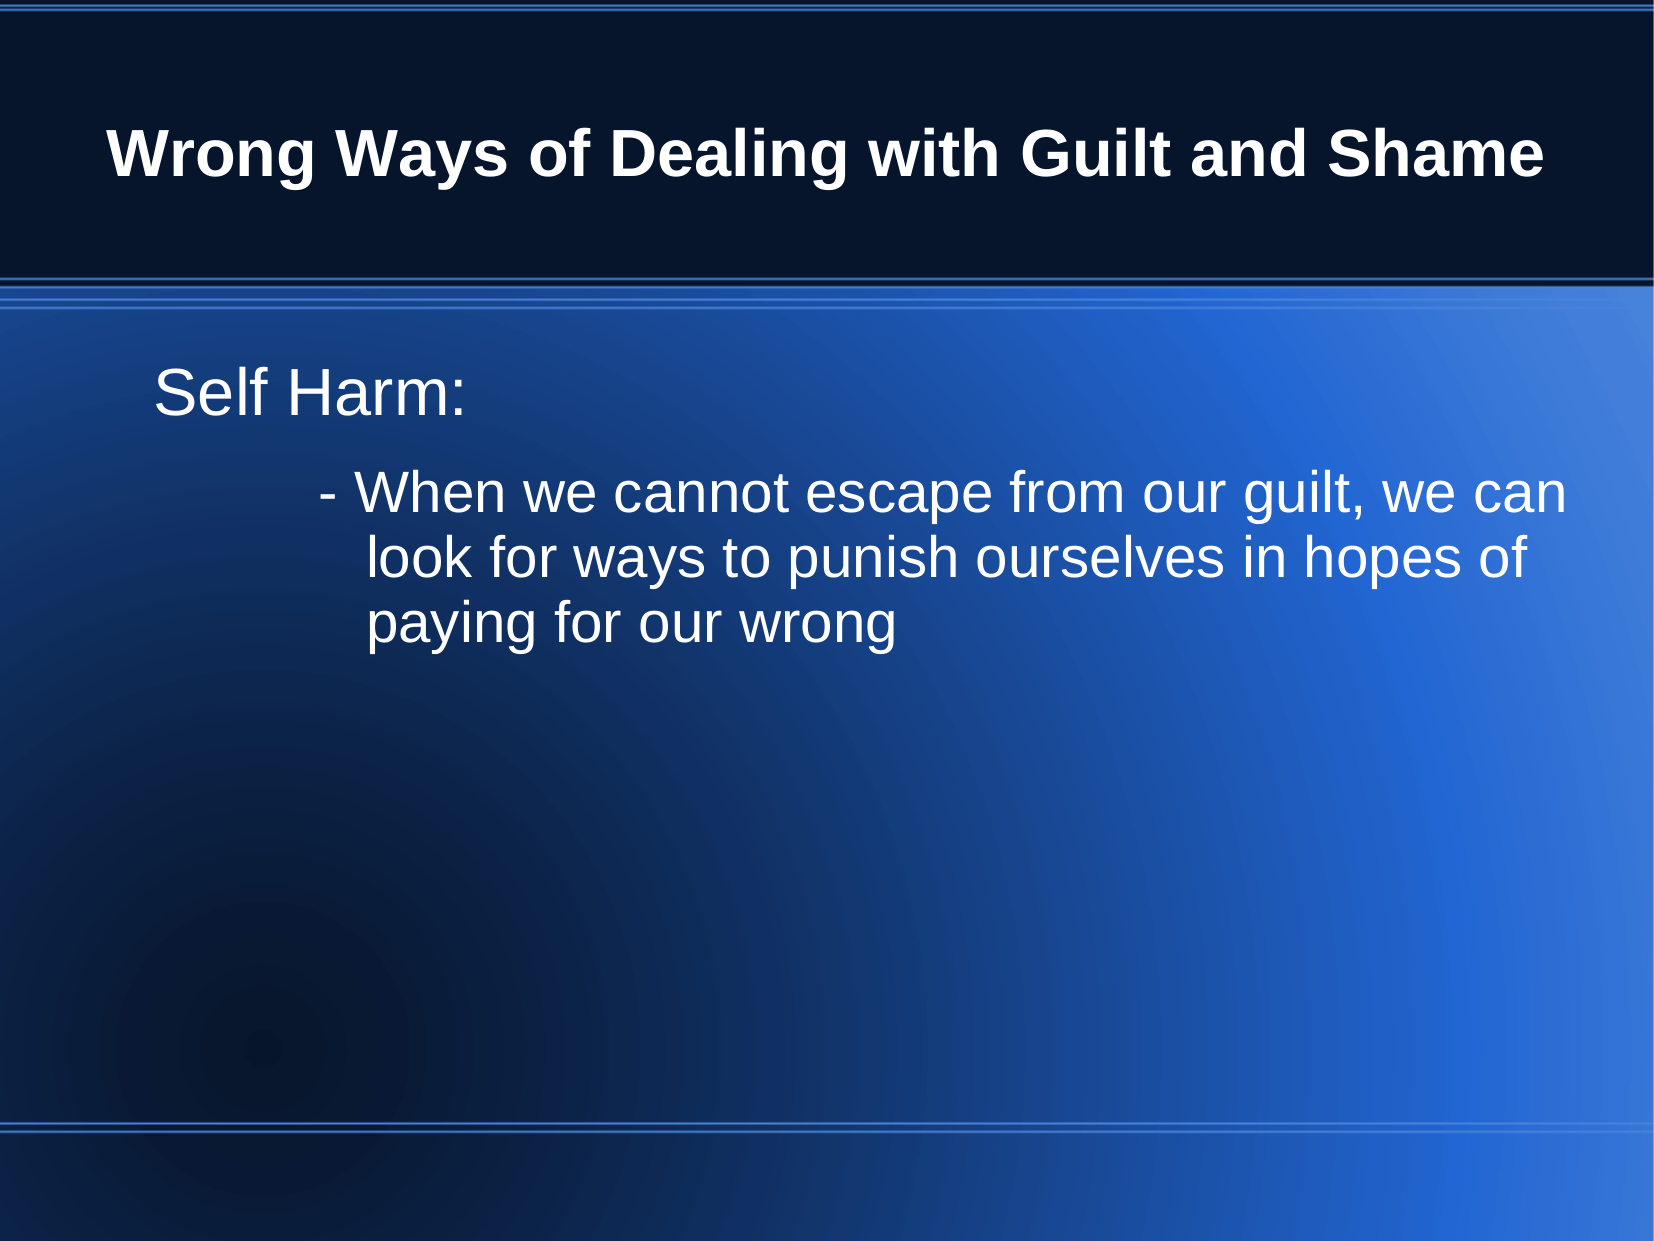

# Wrong Ways of Dealing with Guilt and Shame
Self Harm:
- When we cannot escape from our guilt, we can look for ways to punish ourselves in hopes of paying for our wrong